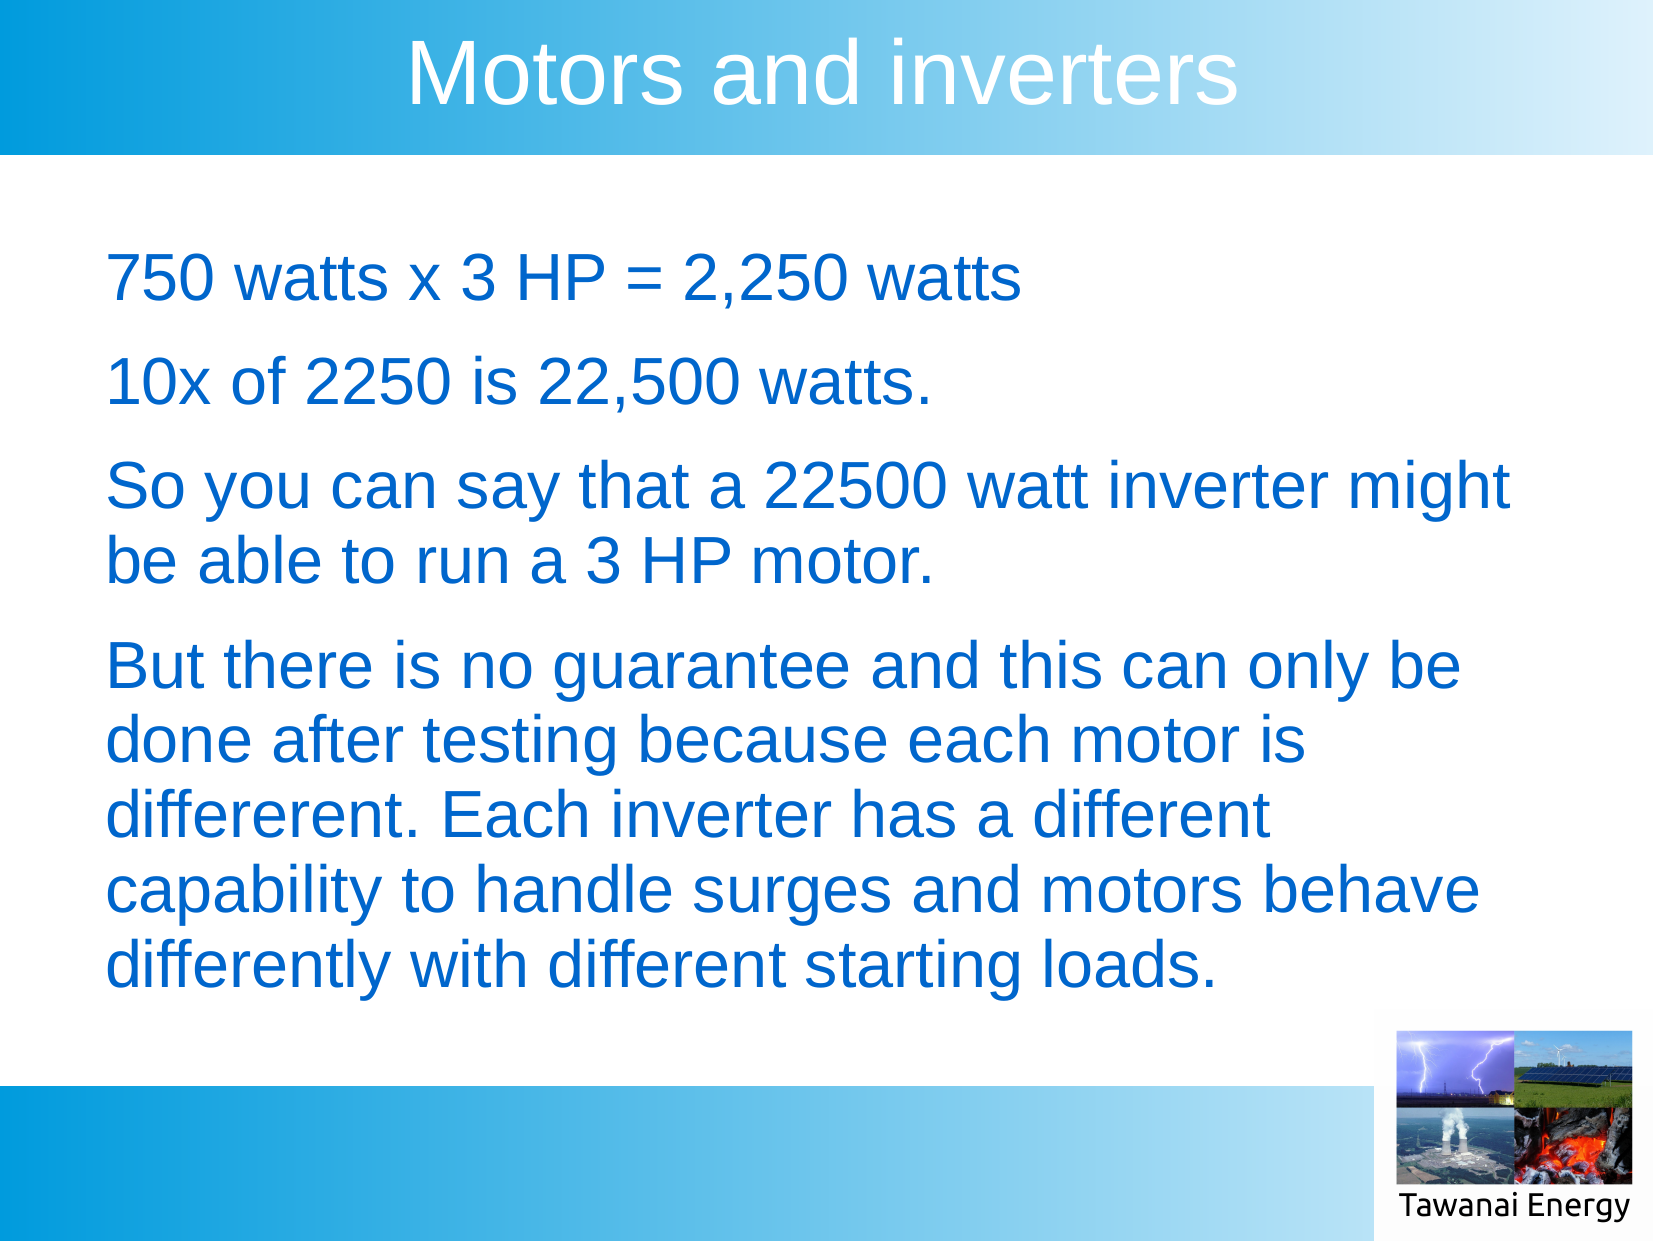

# Motors and inverters
750 watts x 3 HP = 2,250 watts
10x of 2250 is 22,500 watts.
So you can say that a 22500 watt inverter might be able to run a 3 HP motor.
But there is no guarantee and this can only be done after testing because each motor is differerent. Each inverter has a different capability to handle surges and motors behave differently with different starting loads.